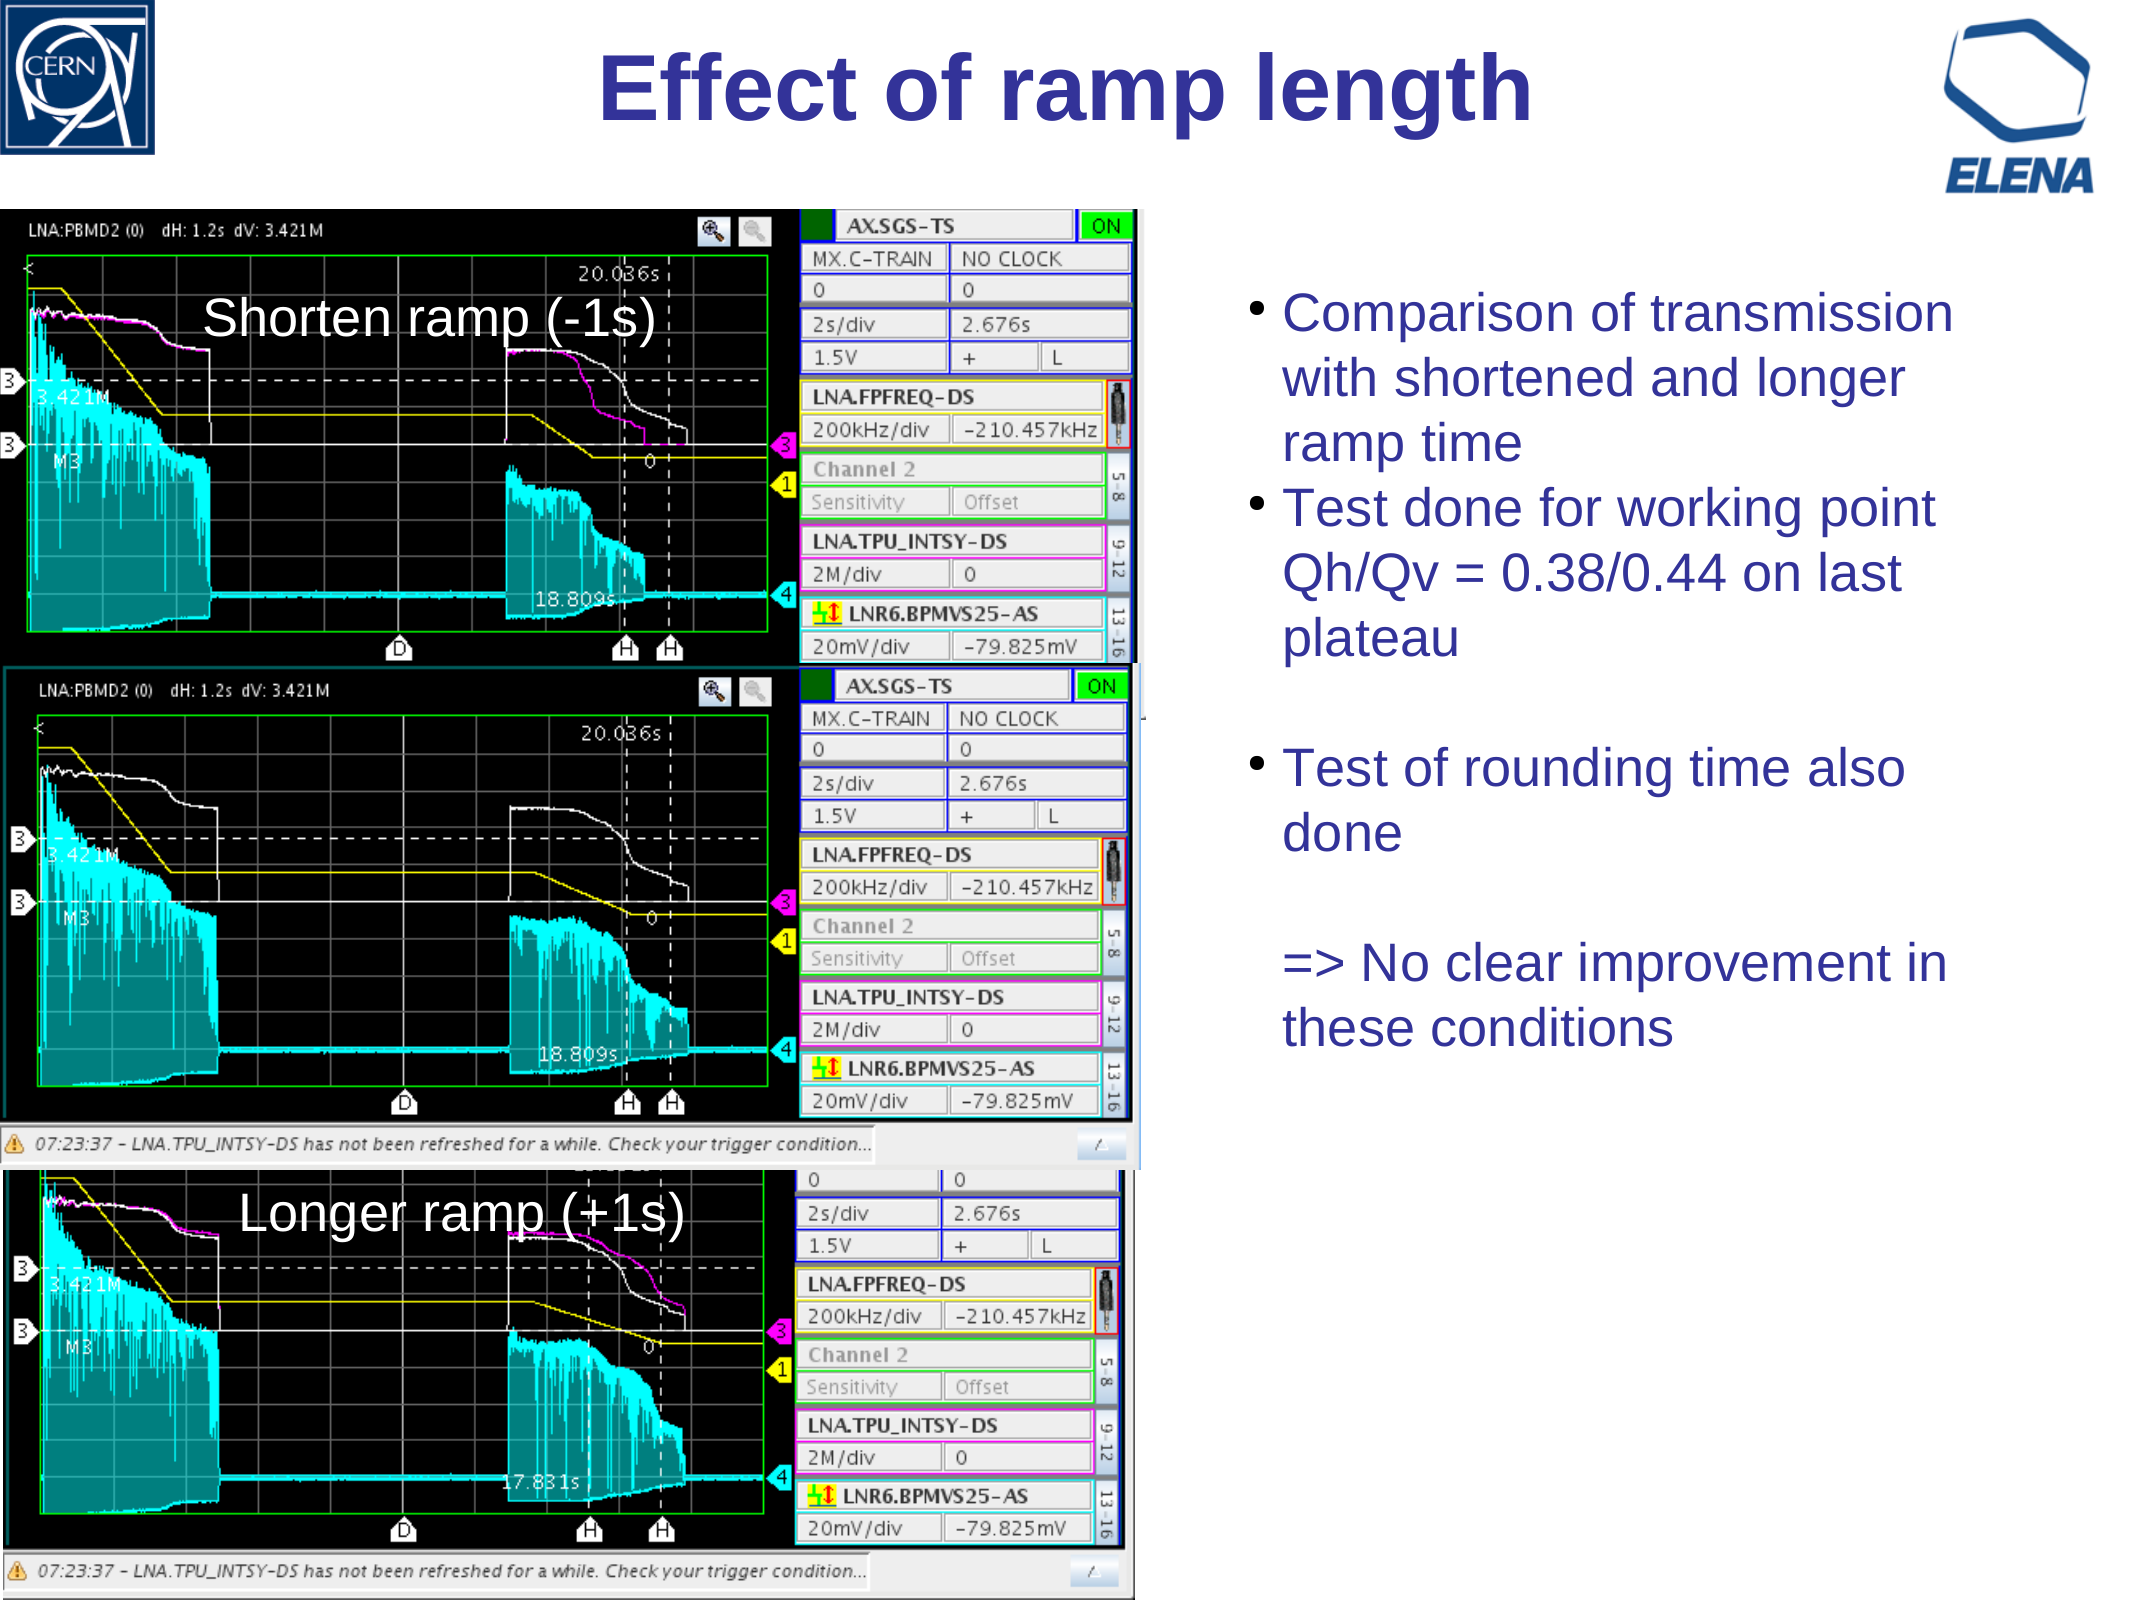

# Effect of ramp length
Comparison of transmission with shortened and longer ramp time
Test done for working point Qh/Qv = 0.38/0.44 on last plateau
Test of rounding time also done
=> No clear improvement in these conditions
Shorten ramp (-1s)
Longer ramp (+1s)